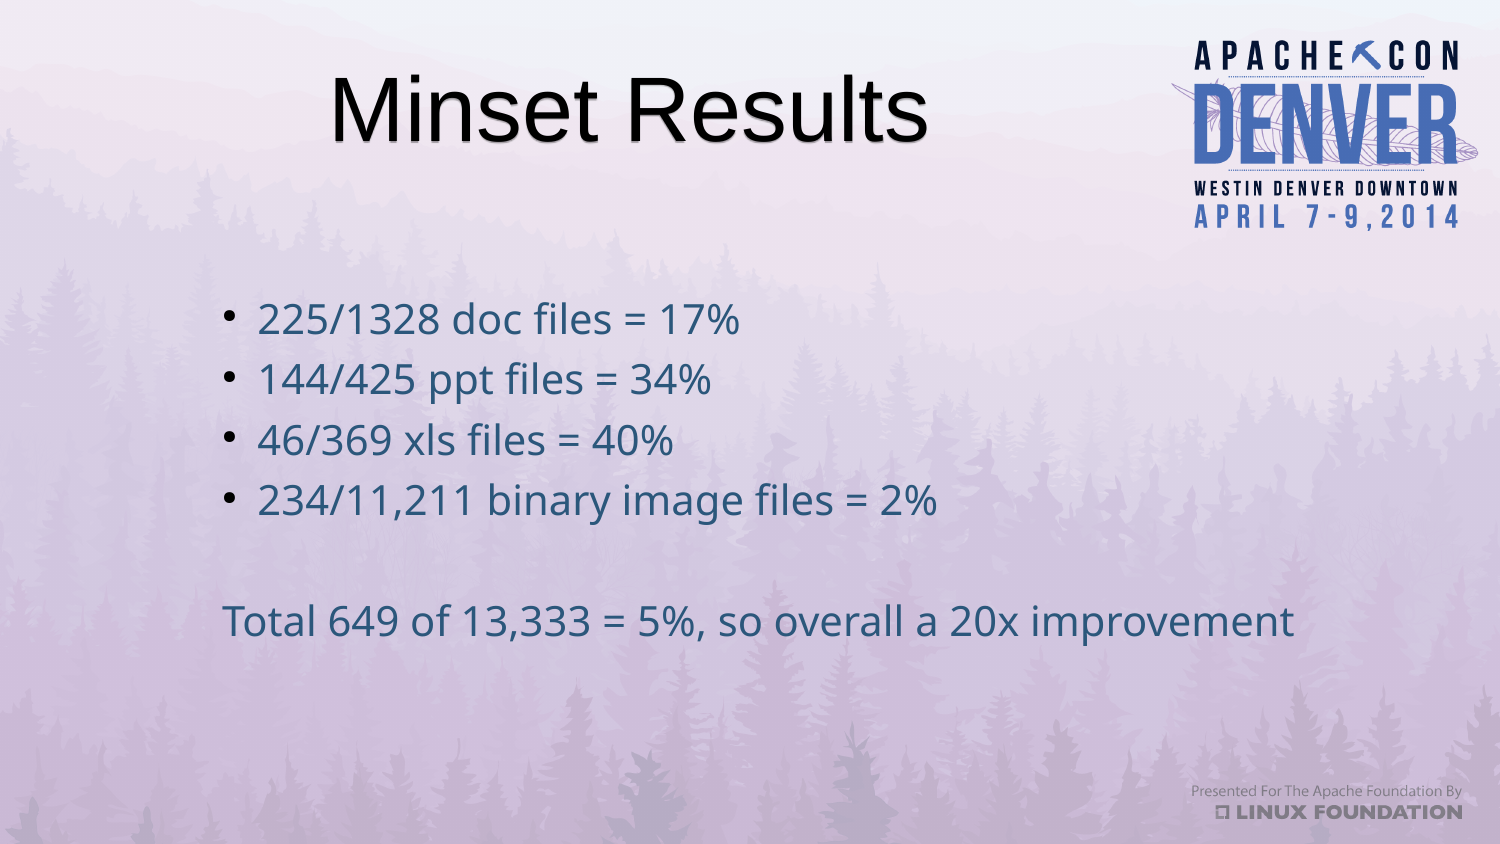

# Minset Results
225/1328 doc files = 17%
144/425 ppt files = 34%
46/369 xls files = 40%
234/11,211 binary image files = 2%
Total 649 of 13,333 = 5%, so overall a 20x improvement